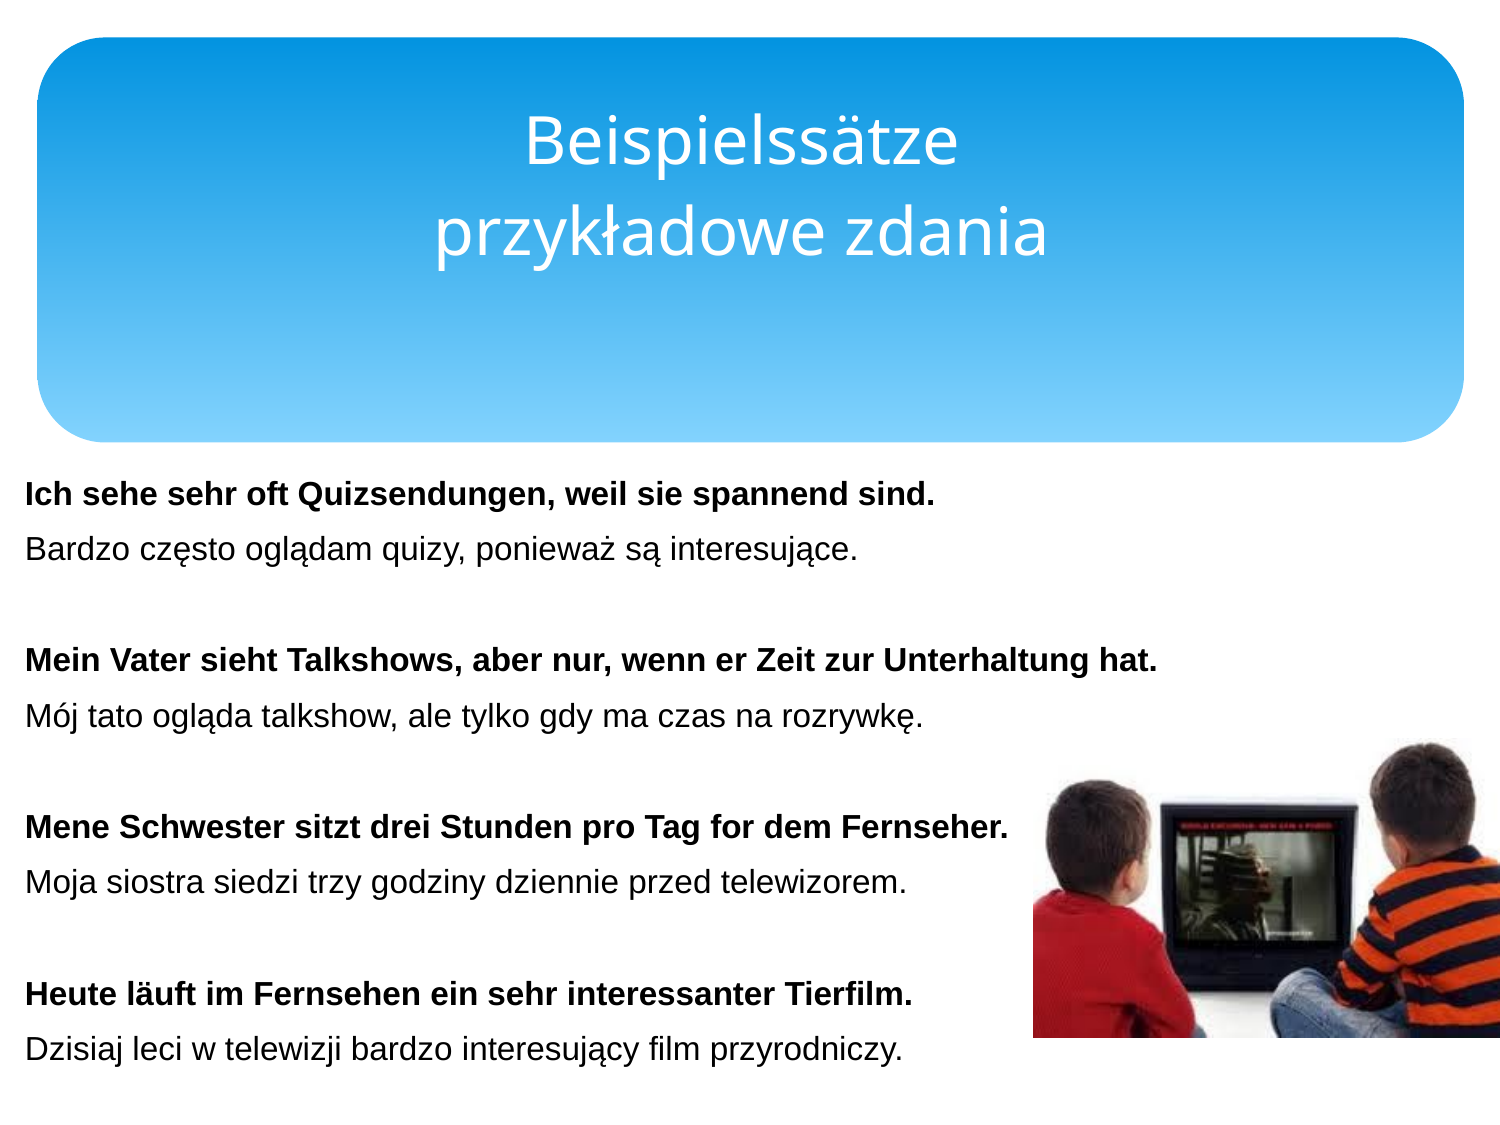

# Beispielssätze przykładowe zdania
Ich sehe sehr oft Quizsendungen, weil sie spannend sind.
Bardzo często oglądam quizy, ponieważ są interesujące.
Mein Vater sieht Talkshows, aber nur, wenn er Zeit zur Unterhaltung hat.
Mój tato ogląda talkshow, ale tylko gdy ma czas na rozrywkę.
Mene Schwester sitzt drei Stunden pro Tag for dem Fernseher.
Moja siostra siedzi trzy godziny dziennie przed telewizorem.
Heute läuft im Fernsehen ein sehr interessanter Tierfilm.
Dzisiaj leci w telewizji bardzo interesujący film przyrodniczy.